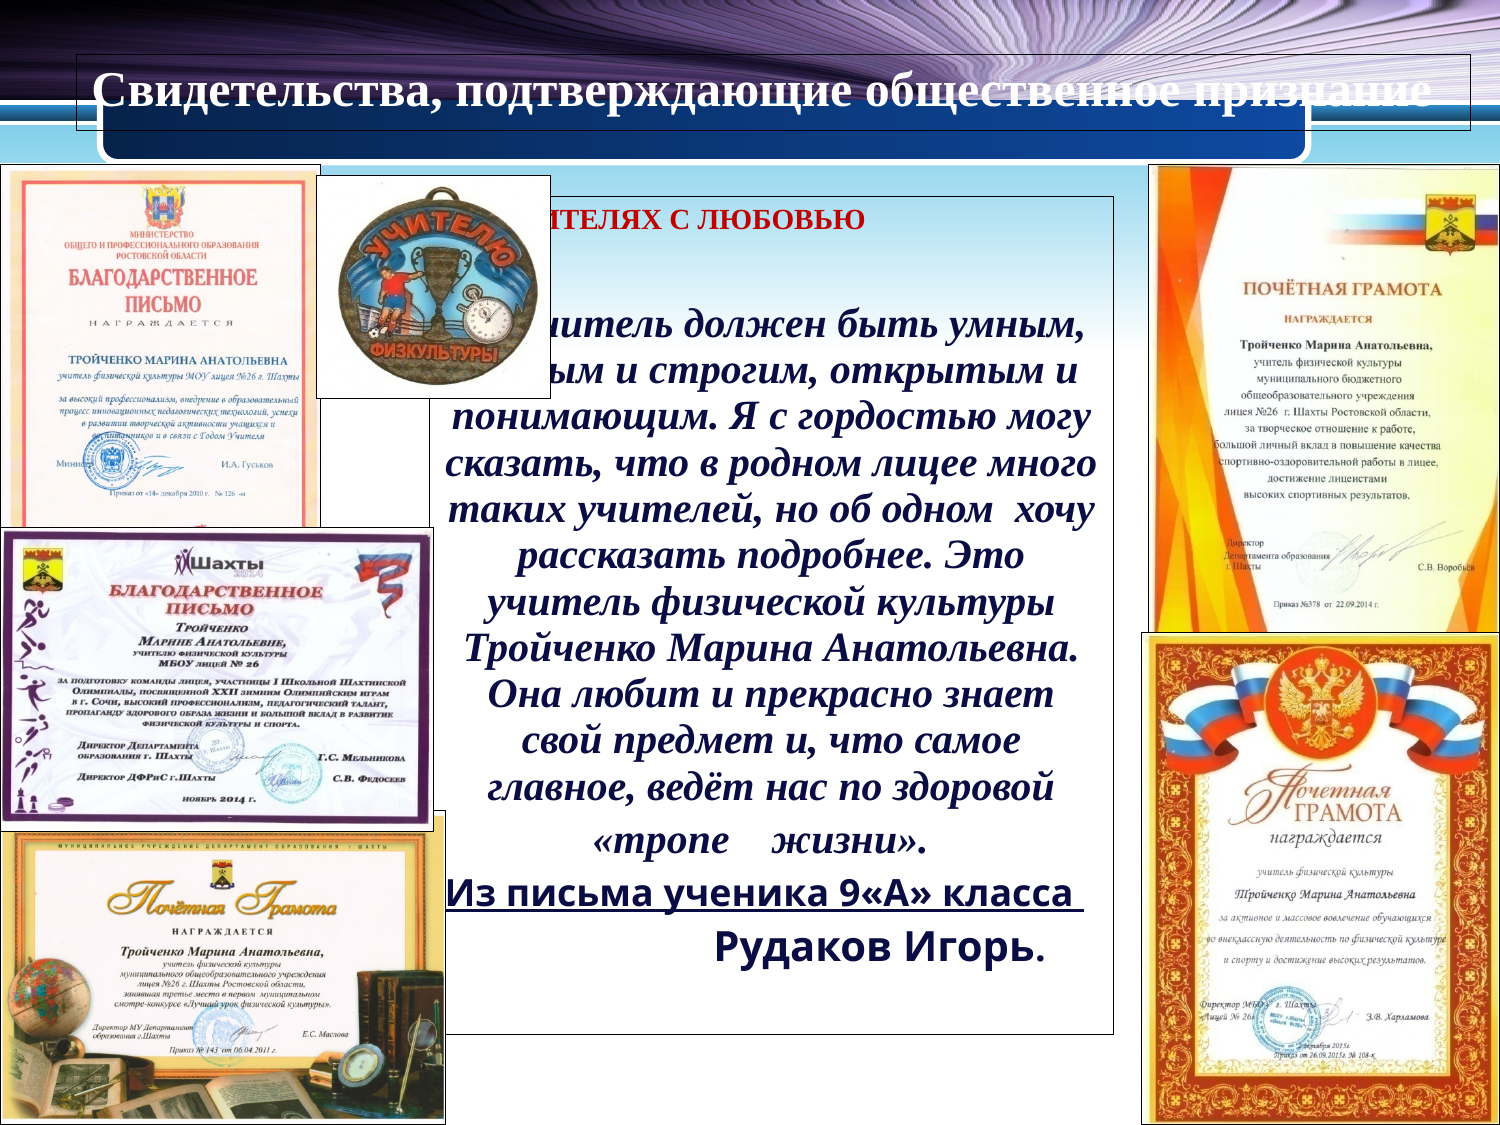

Свидетельства, подтверждающие общественное признание
ОБ УЧИТЕЛЯХ С ЛЮБОВЬЮ
 Учитель должен быть умным, добрым и строгим, открытым и понимающим. Я с гордостью могу сказать, что в родном лицее много таких учителей, но об одном хочу рассказать подробнее. Это учитель физической культуры
Тройченко Марина Анатольевна. Она любит и прекрасно знает свой предмет и, что самое главное, ведёт нас по здоровой «тропе жизни».
Из письма ученика 9«А» класса
 Рудаков Игорь.